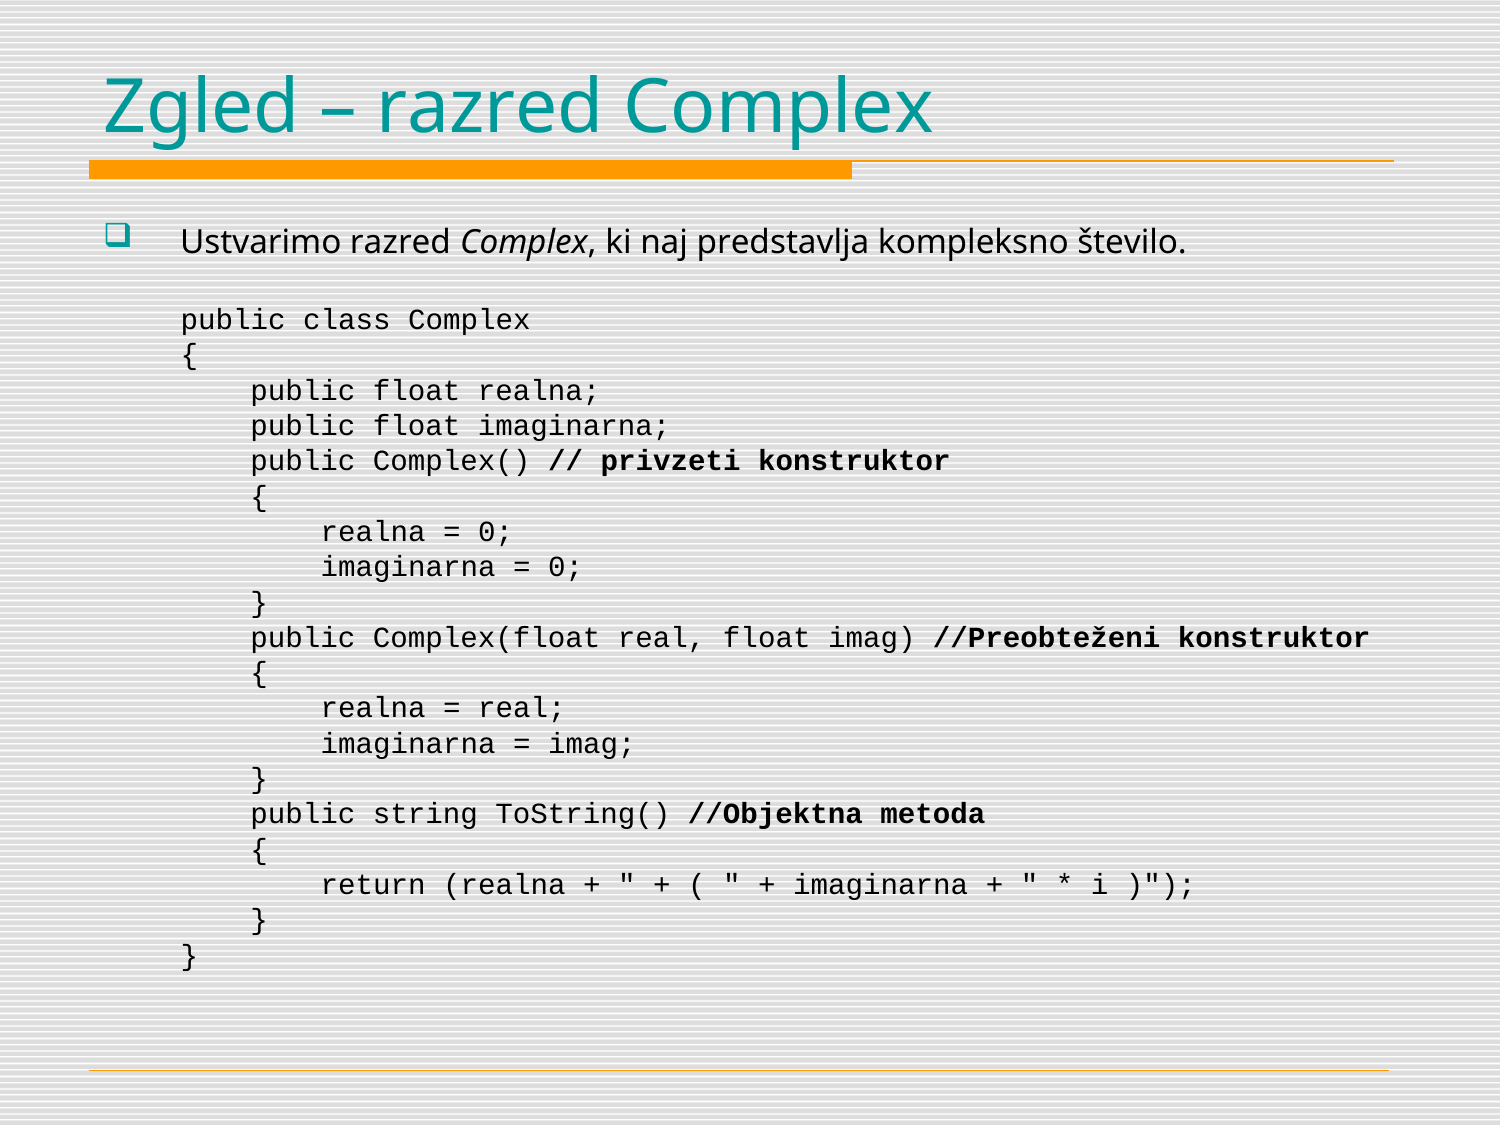

# Zgled – razred Complex
Ustvarimo razred Complex, ki naj predstavlja kompleksno število.
public class Complex
{
 public float realna;
 public float imaginarna;
 public Complex() // privzeti konstruktor
 {
 realna = 0;
 imaginarna = 0;
 }
 public Complex(float real, float imag) //Preobteženi konstruktor
 {
 realna = real;
 imaginarna = imag;
 }
 public string ToString() //Objektna metoda
 {
 return (realna + " + ( " + imaginarna + " * i )");
 }
}